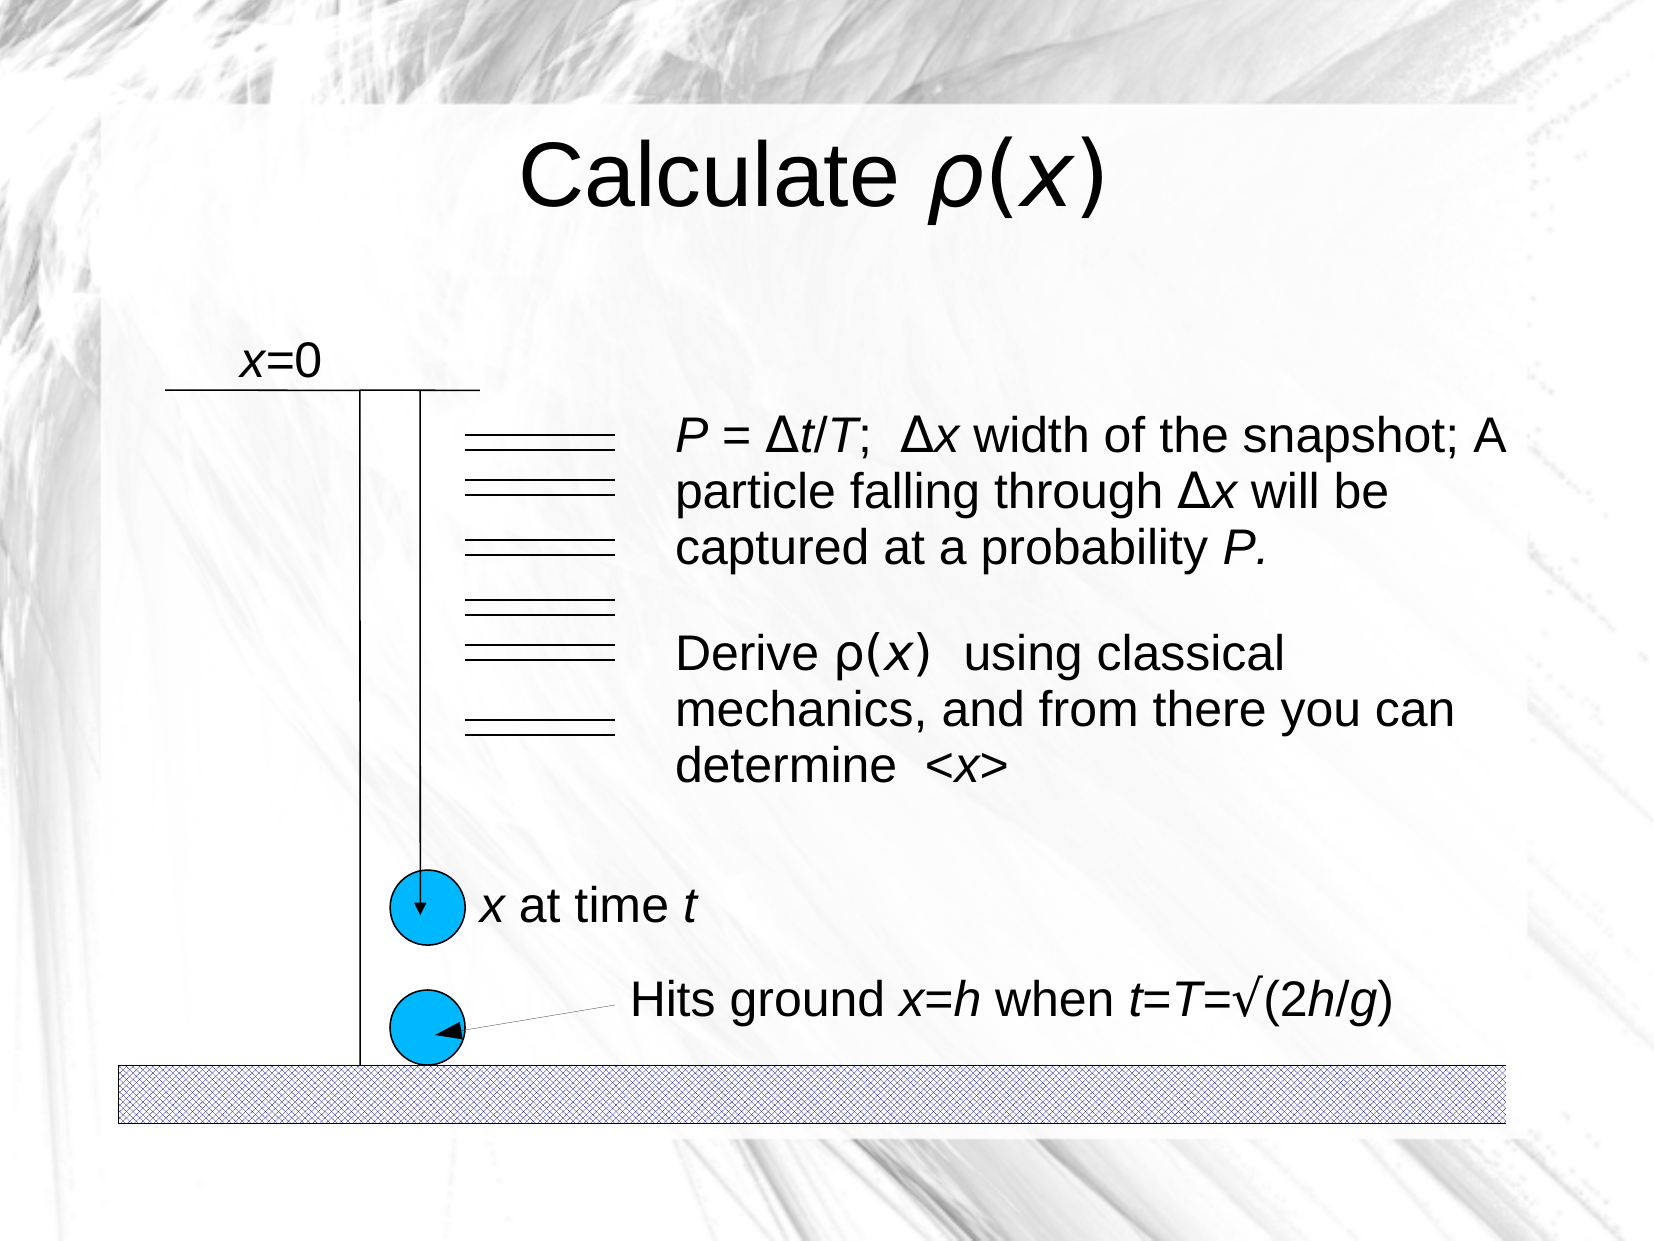

# Calculate ρ(x)
x=0
P = Δt/T; Δx width of the snapshot; A particle falling through Δx will be captured at a probability P.
Derive ρ(x) using classical mechanics, and from there you can determine <x>
x at time t
Hits ground x=h when t=T=√(2h/g)